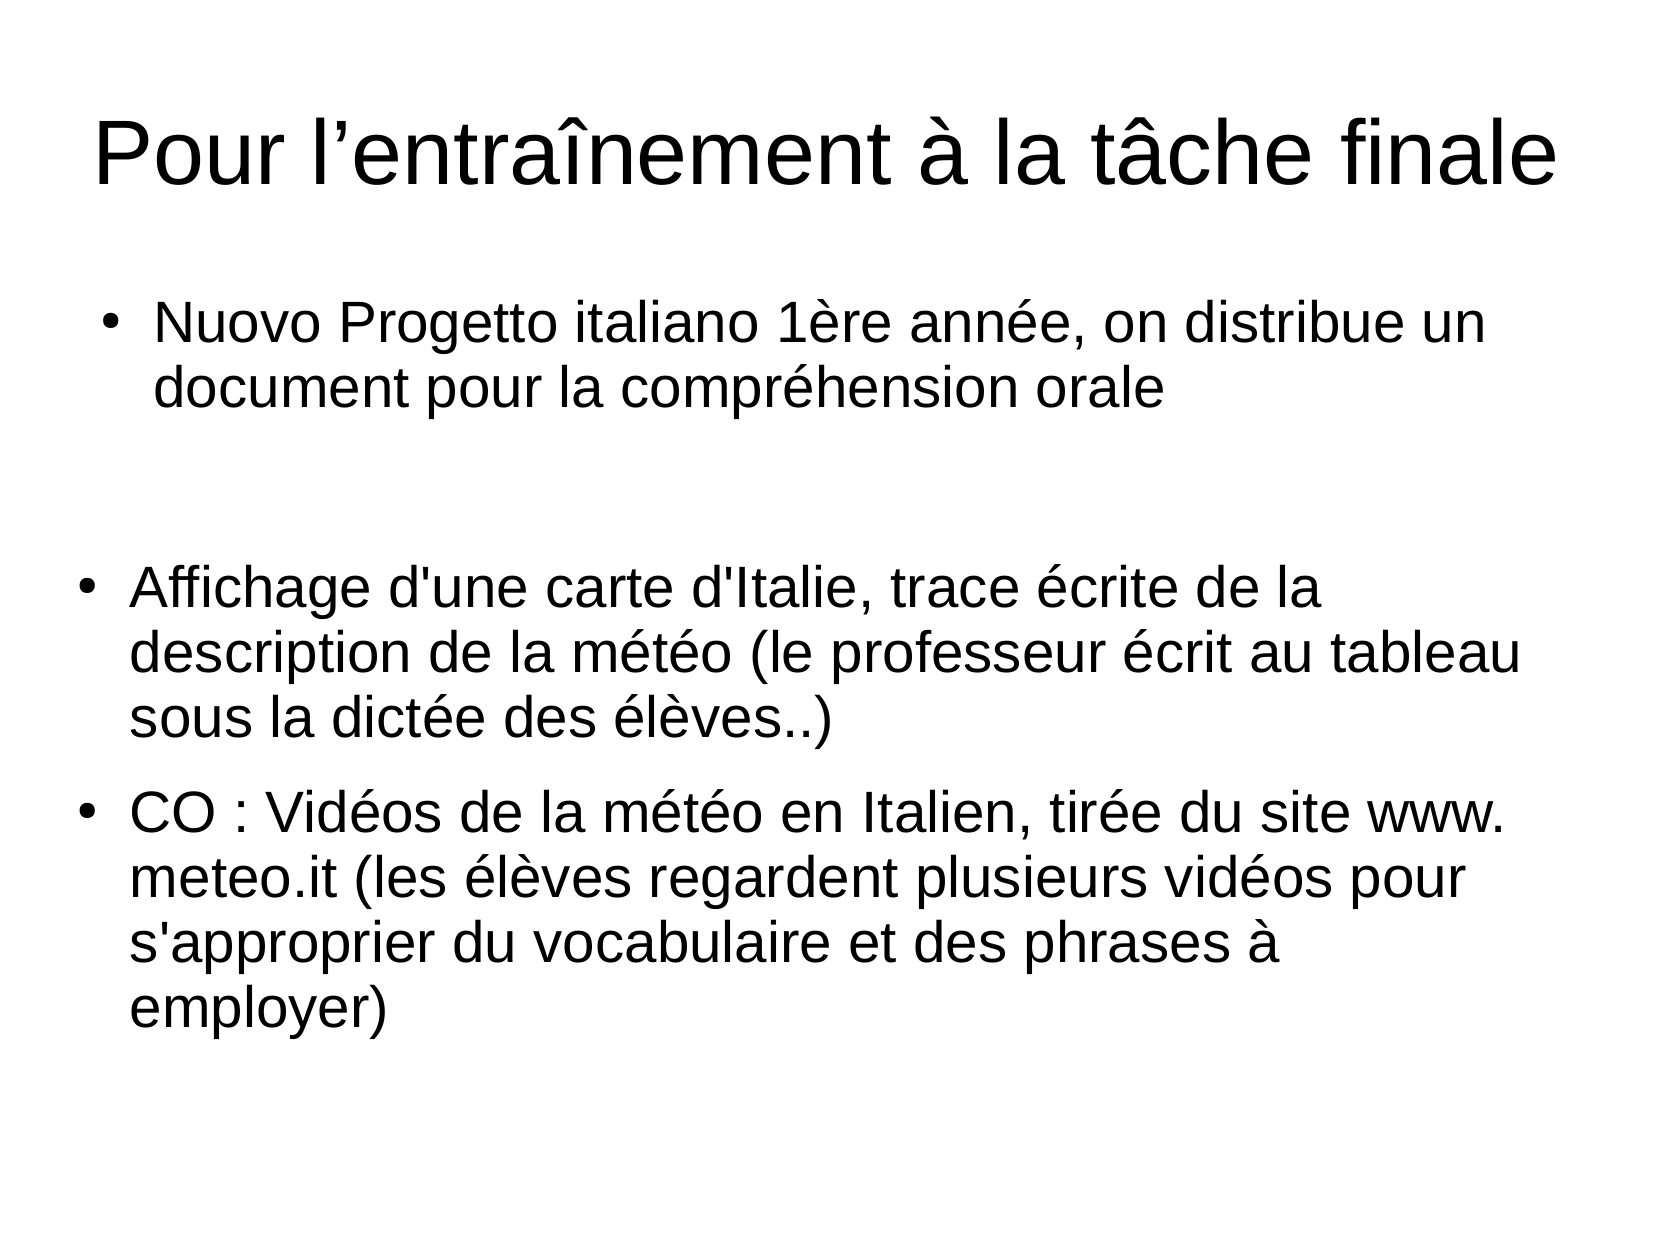

# Pour l’entraînement à la tâche finale
Nuovo Progetto italiano 1ère année, on distribue un document pour la compréhension orale
Affichage d'une carte d'Italie, trace écrite de la description de la météo (le professeur écrit au tableau sous la dictée des élèves..)
CO : Vidéos de la météo en Italien, tirée du site www. meteo.it (les élèves regardent plusieurs vidéos pour s'approprier du vocabulaire et des phrases à employer)